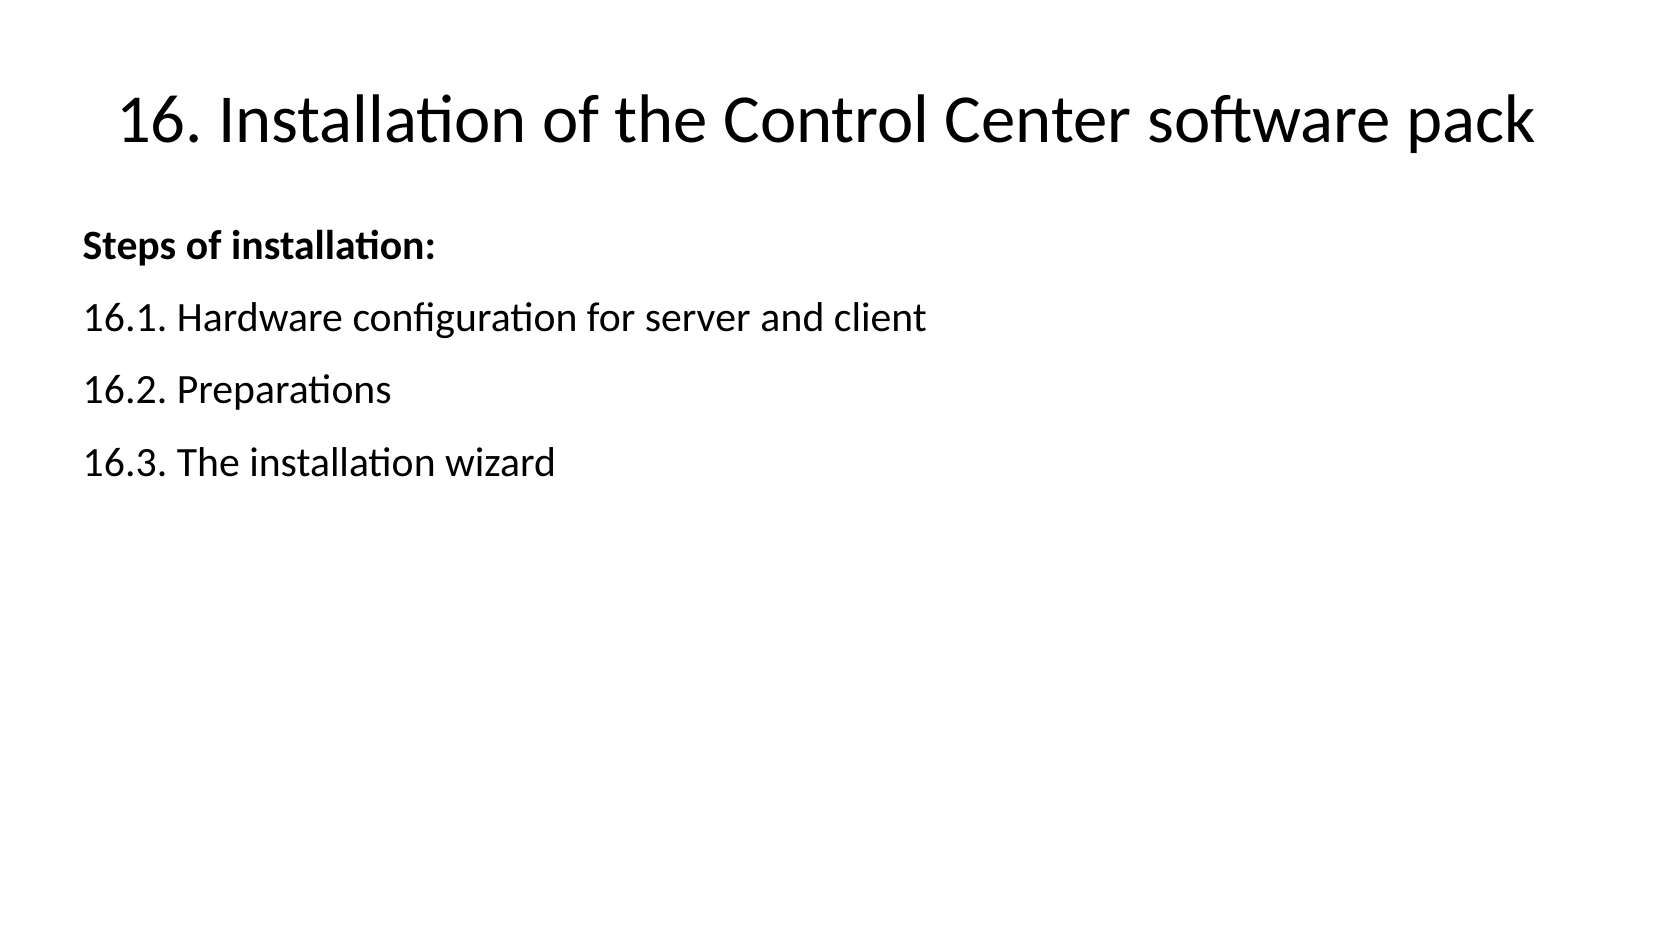

# 16. Installation of the Control Center software pack
Steps of installation:
16.1. Hardware configuration for server and client
16.2. Preparations
16.3. The installation wizard